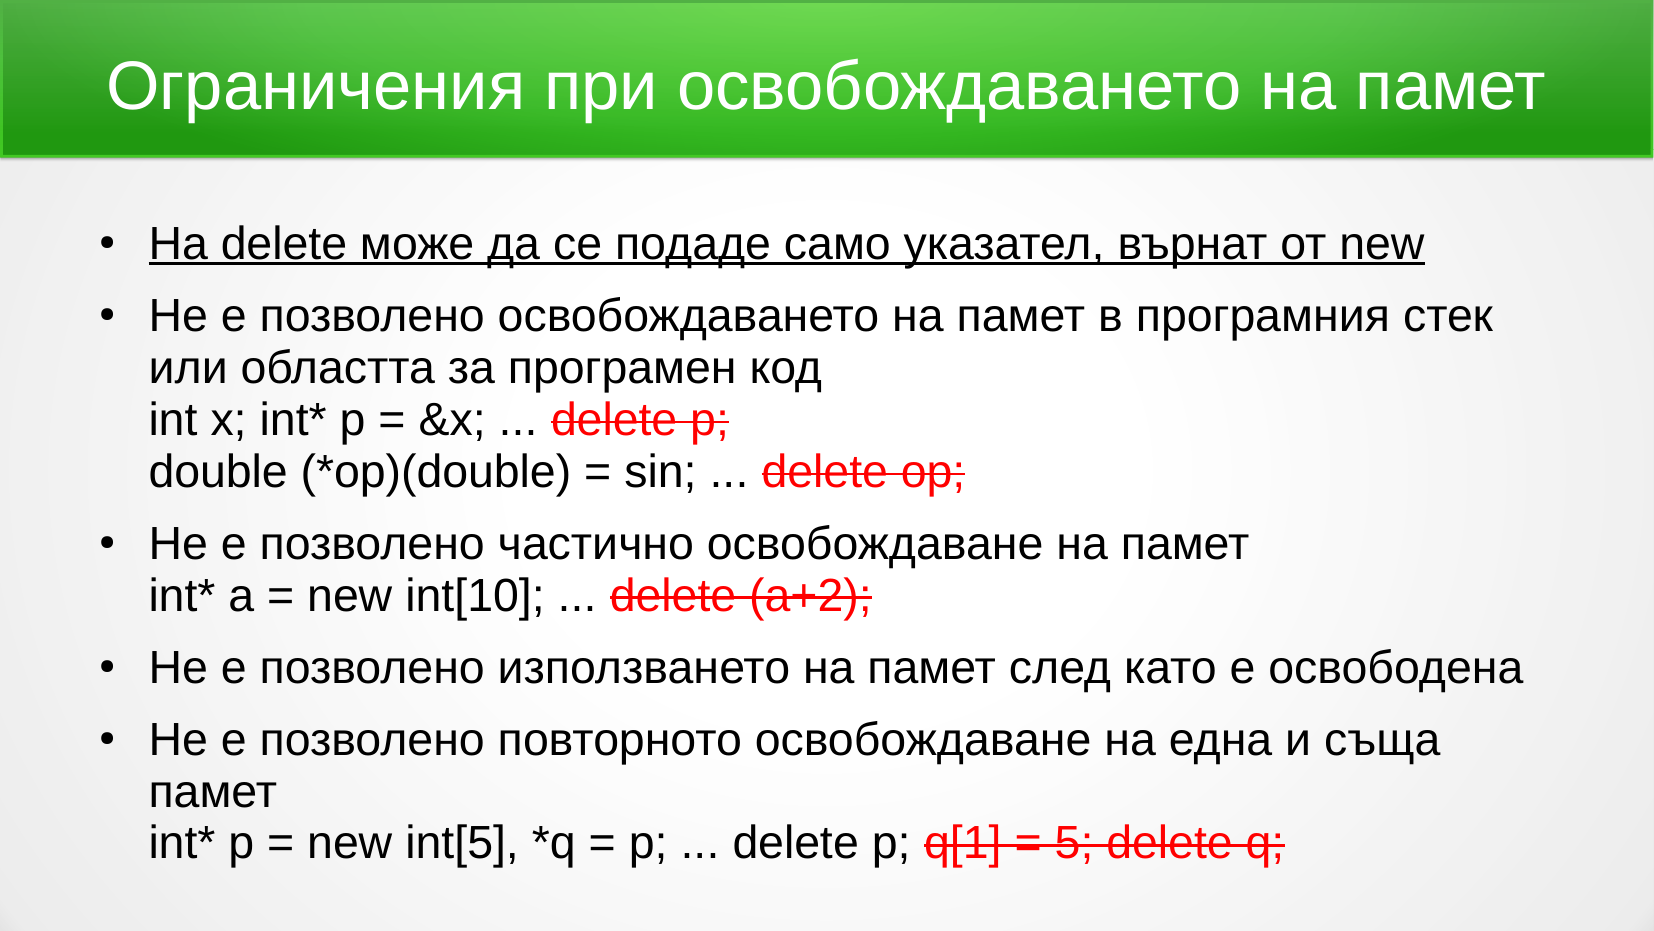

# Ограничения при освобождаването на памет
На delete може да се подаде само указател, върнат от new
Не е позволено освобождаването на памет в програмния стек или областта за програмен код
int x; int* p = &x; ... delete p;
double (*op)(double) = sin; ... delete op;
Не е позволено частично освобождаване на памет
int* a = new int[10]; ... delete (a+2);
Не е позволено използването на памет след като е освободена
Не е позволено повторното освобождаване на една и съща памет
int* p = new int[5], *q = p; ... delete p; q[1] = 5; delete q;